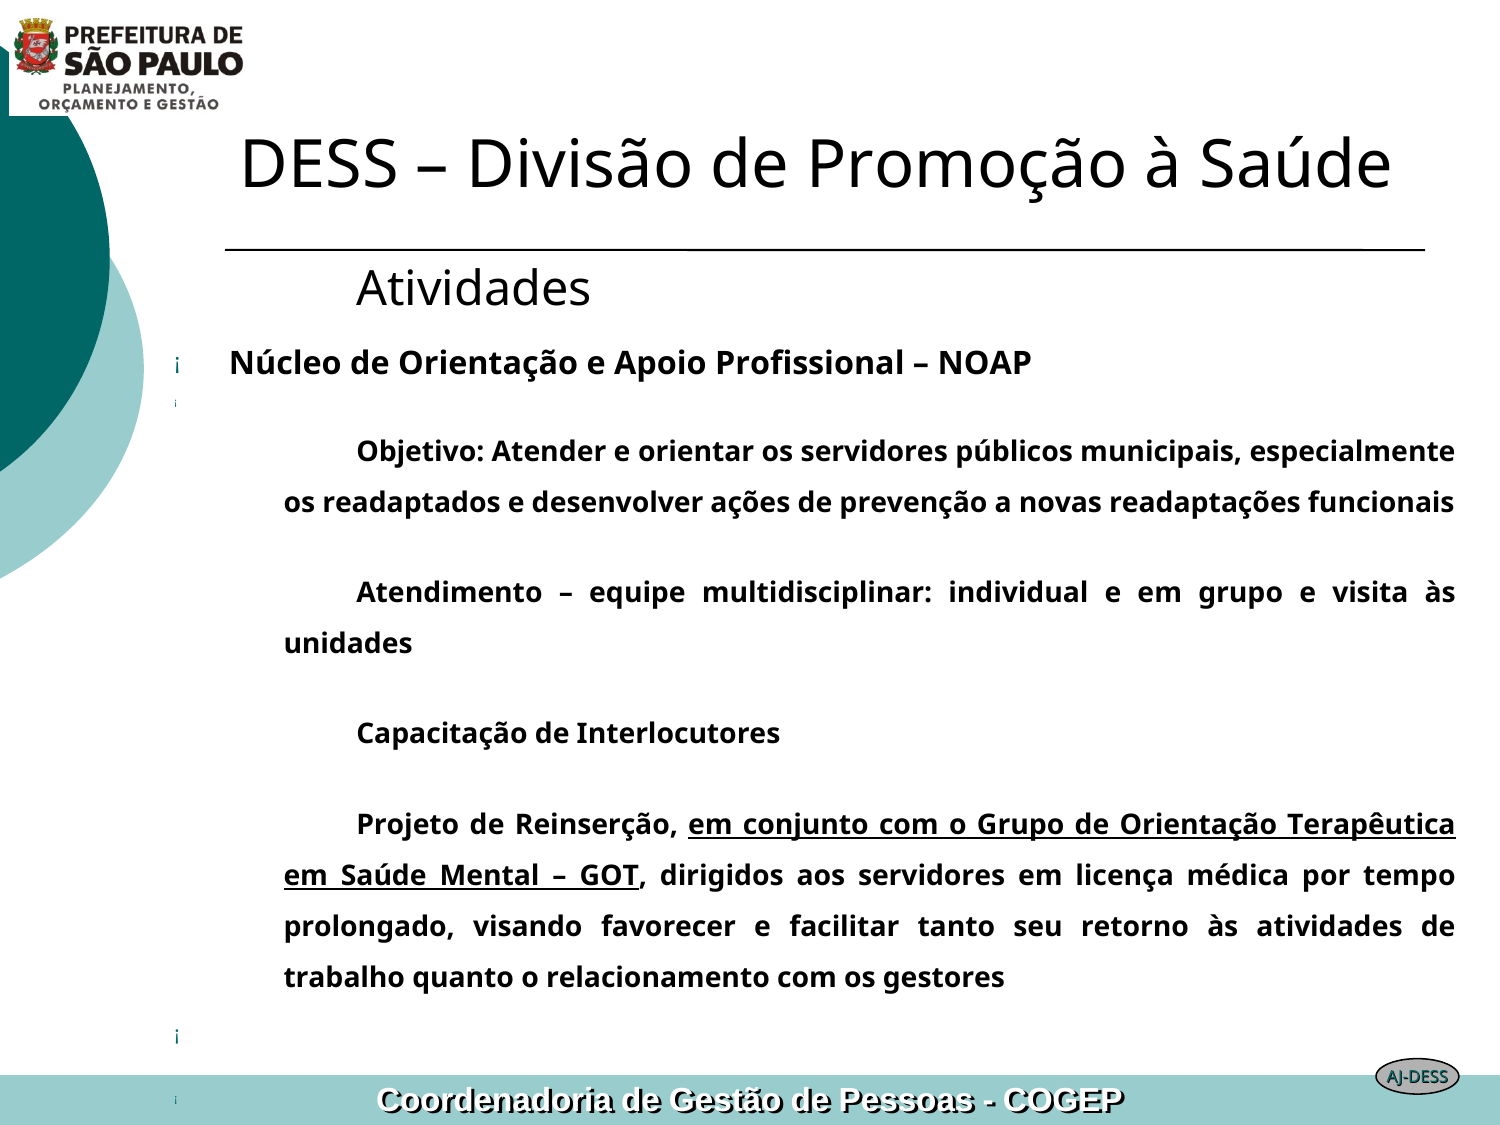

# DESS – Divisão de Promoção à Saúde
	Atividades
Núcleo de Orientação e Apoio Profissional – NOAP
	Objetivo: Atender e orientar os servidores públicos municipais, especialmente os readaptados e desenvolver ações de prevenção a novas readaptações funcionais
	Atendimento – equipe multidisciplinar: individual e em grupo e visita às unidades
	Capacitação de Interlocutores
	Projeto de Reinserção, em conjunto com o Grupo de Orientação Terapêutica em Saúde Mental – GOT, dirigidos aos servidores em licença médica por tempo prolongado, visando favorecer e facilitar tanto seu retorno às atividades de trabalho quanto o relacionamento com os gestores
AJ-DESS